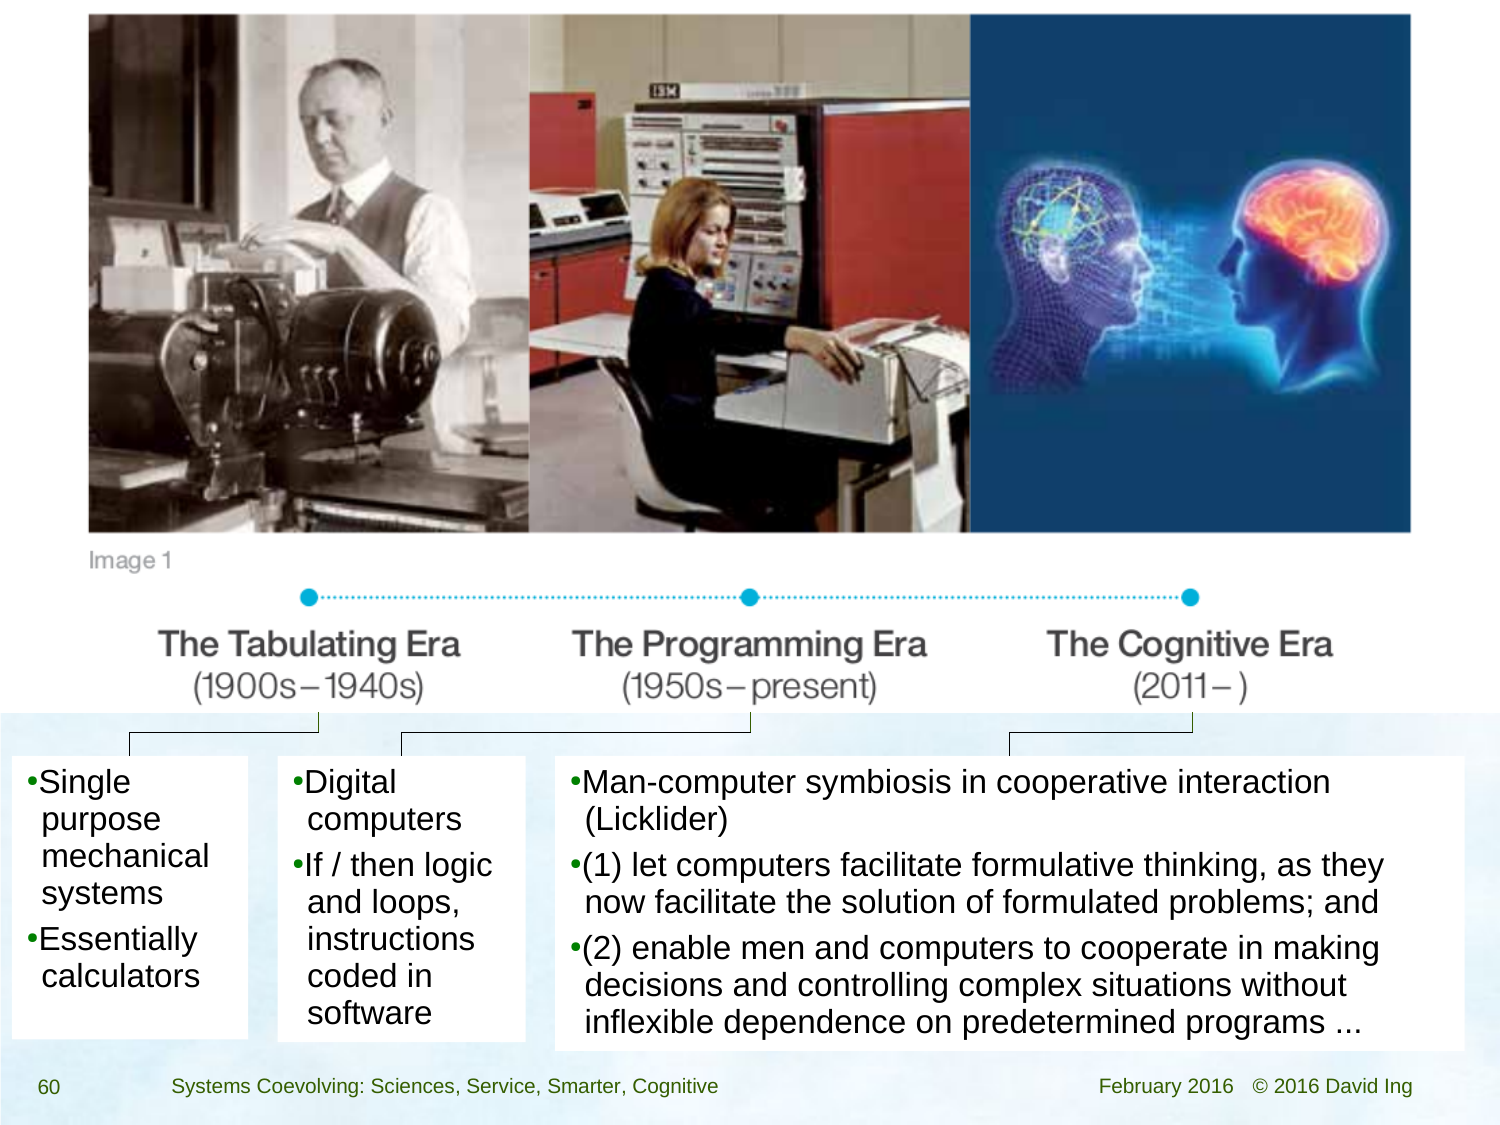

# Eras of computing
Single purpose mechanical systems
Essentially calculators
Digital computers
If / then logic and loops, instructions coded in software
Man-computer symbiosis in cooperative interaction (Licklider)
(1) let computers facilitate formulative thinking, as they now facilitate the solution of formulated problems; and
(2) enable men and computers to cooperate in making decisions and controlling complex situations without inflexible dependence on predetermined programs ...
Systems Coevolving: Sciences, Service, Smarter, Cognitive
February 2016
60